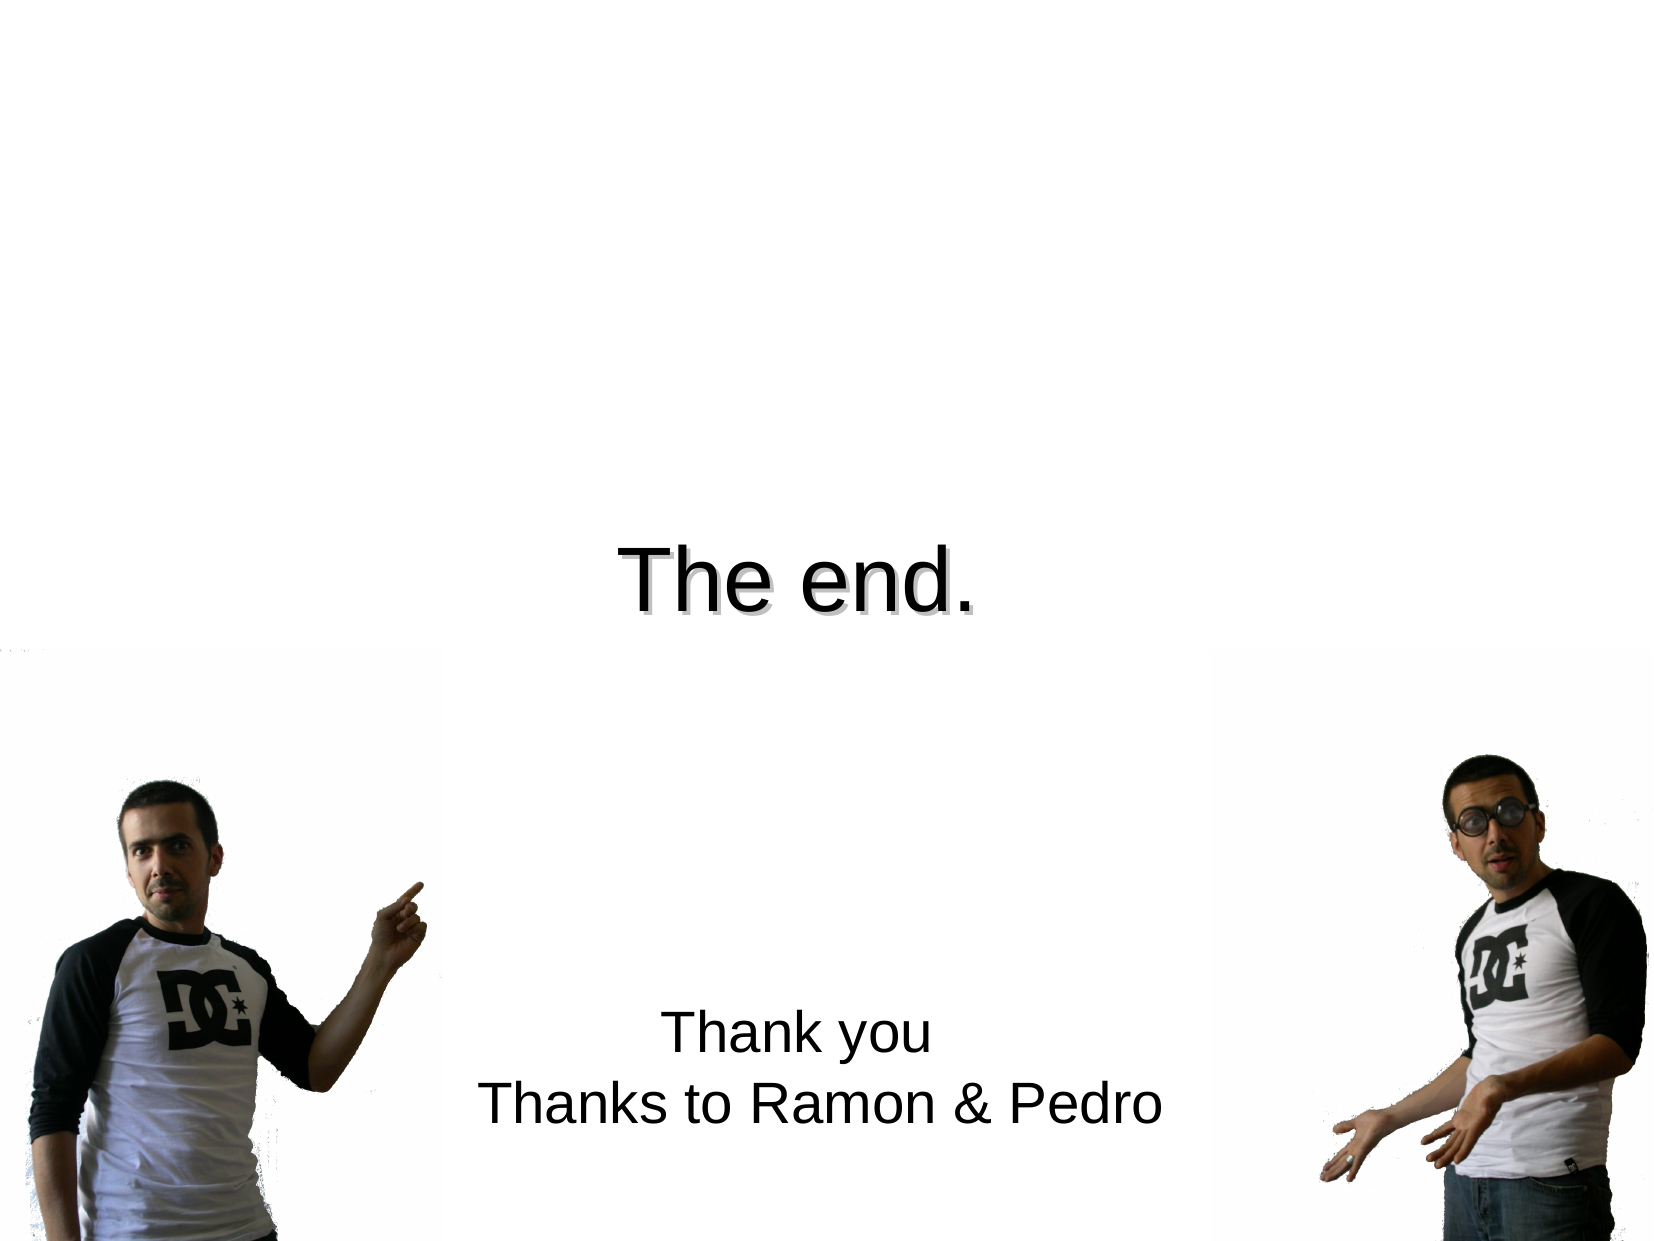

The end.
Thank you
Thanks to Ramon & Pedro